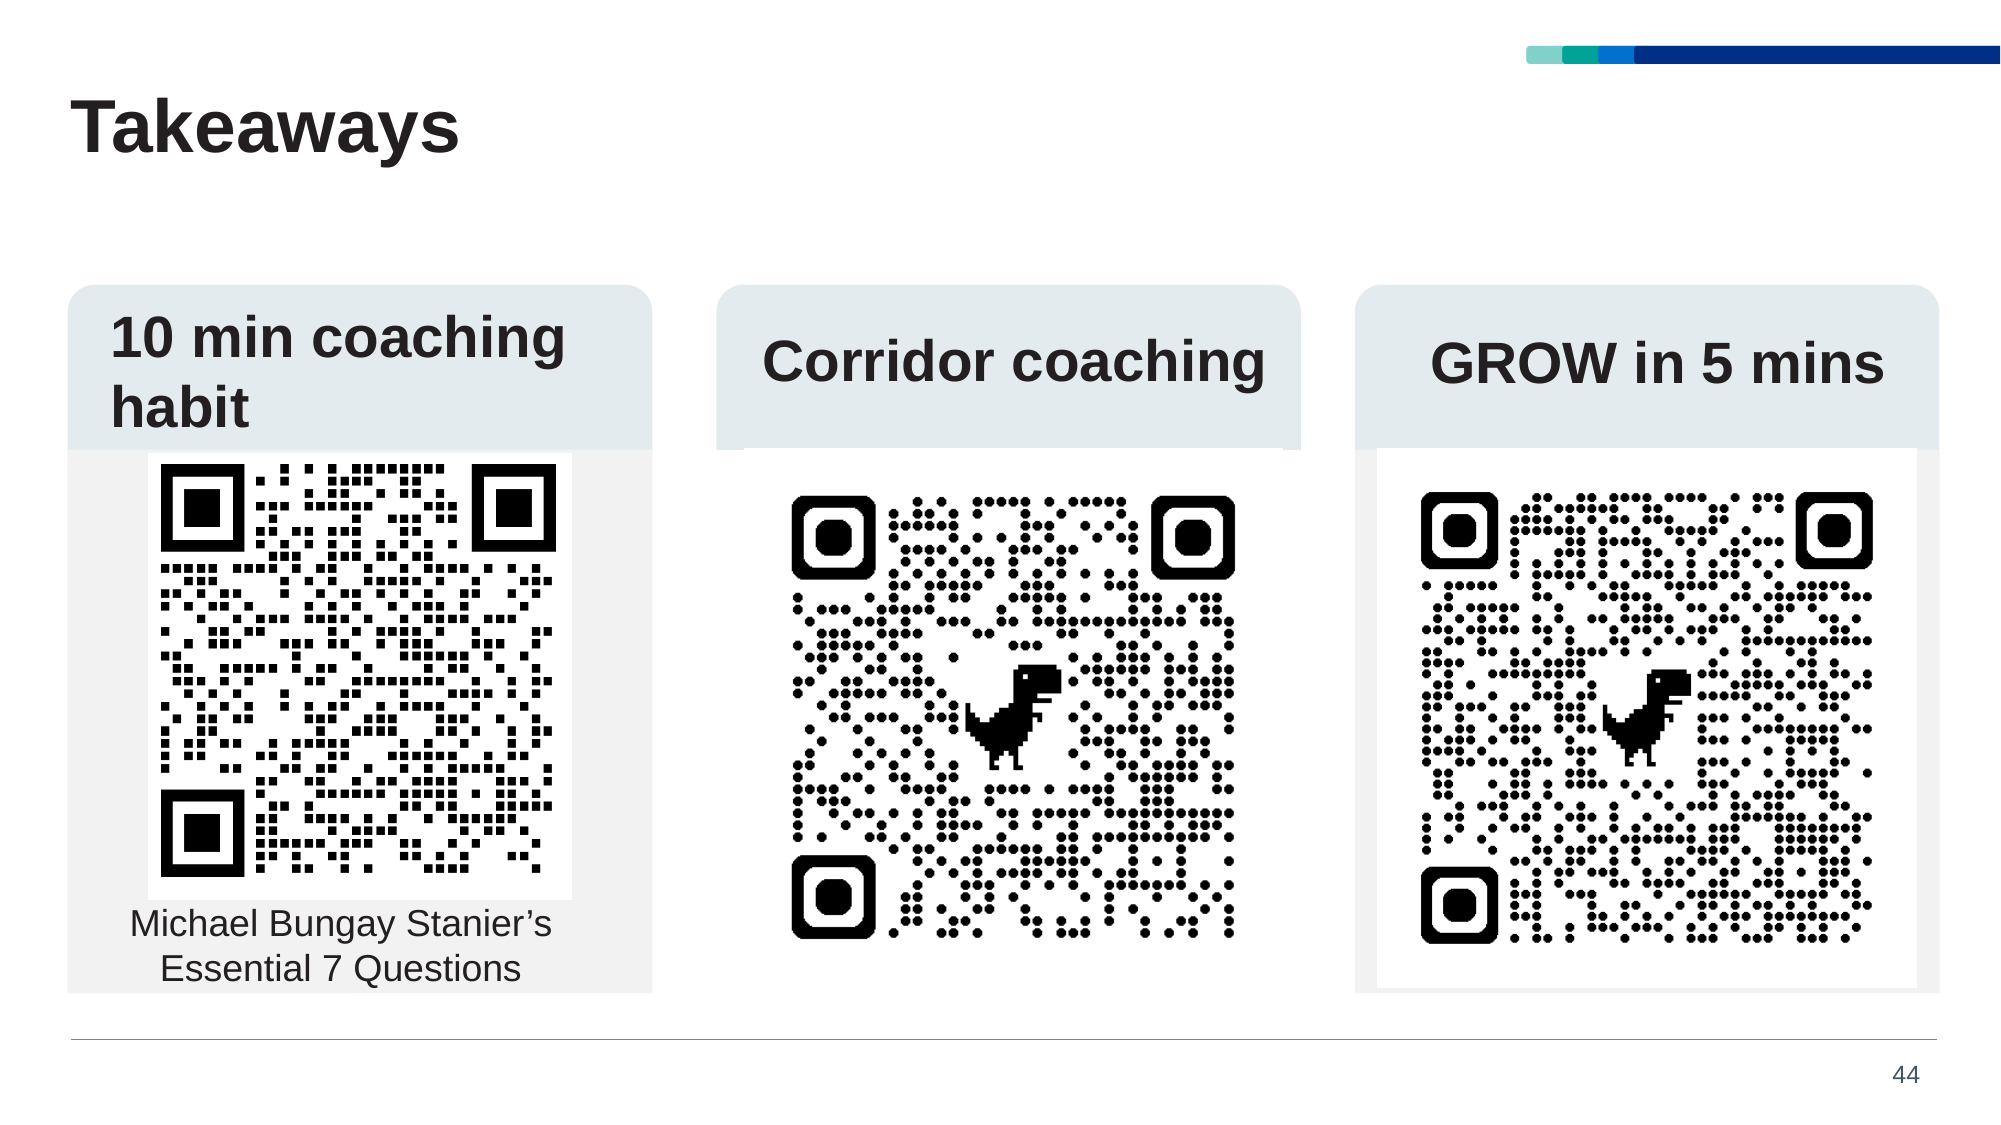

Takeaways
10 min coaching habit
Corridor coaching
GROW in 5 mins
#
Michael Bungay Stanier’s Essential 7 Questions